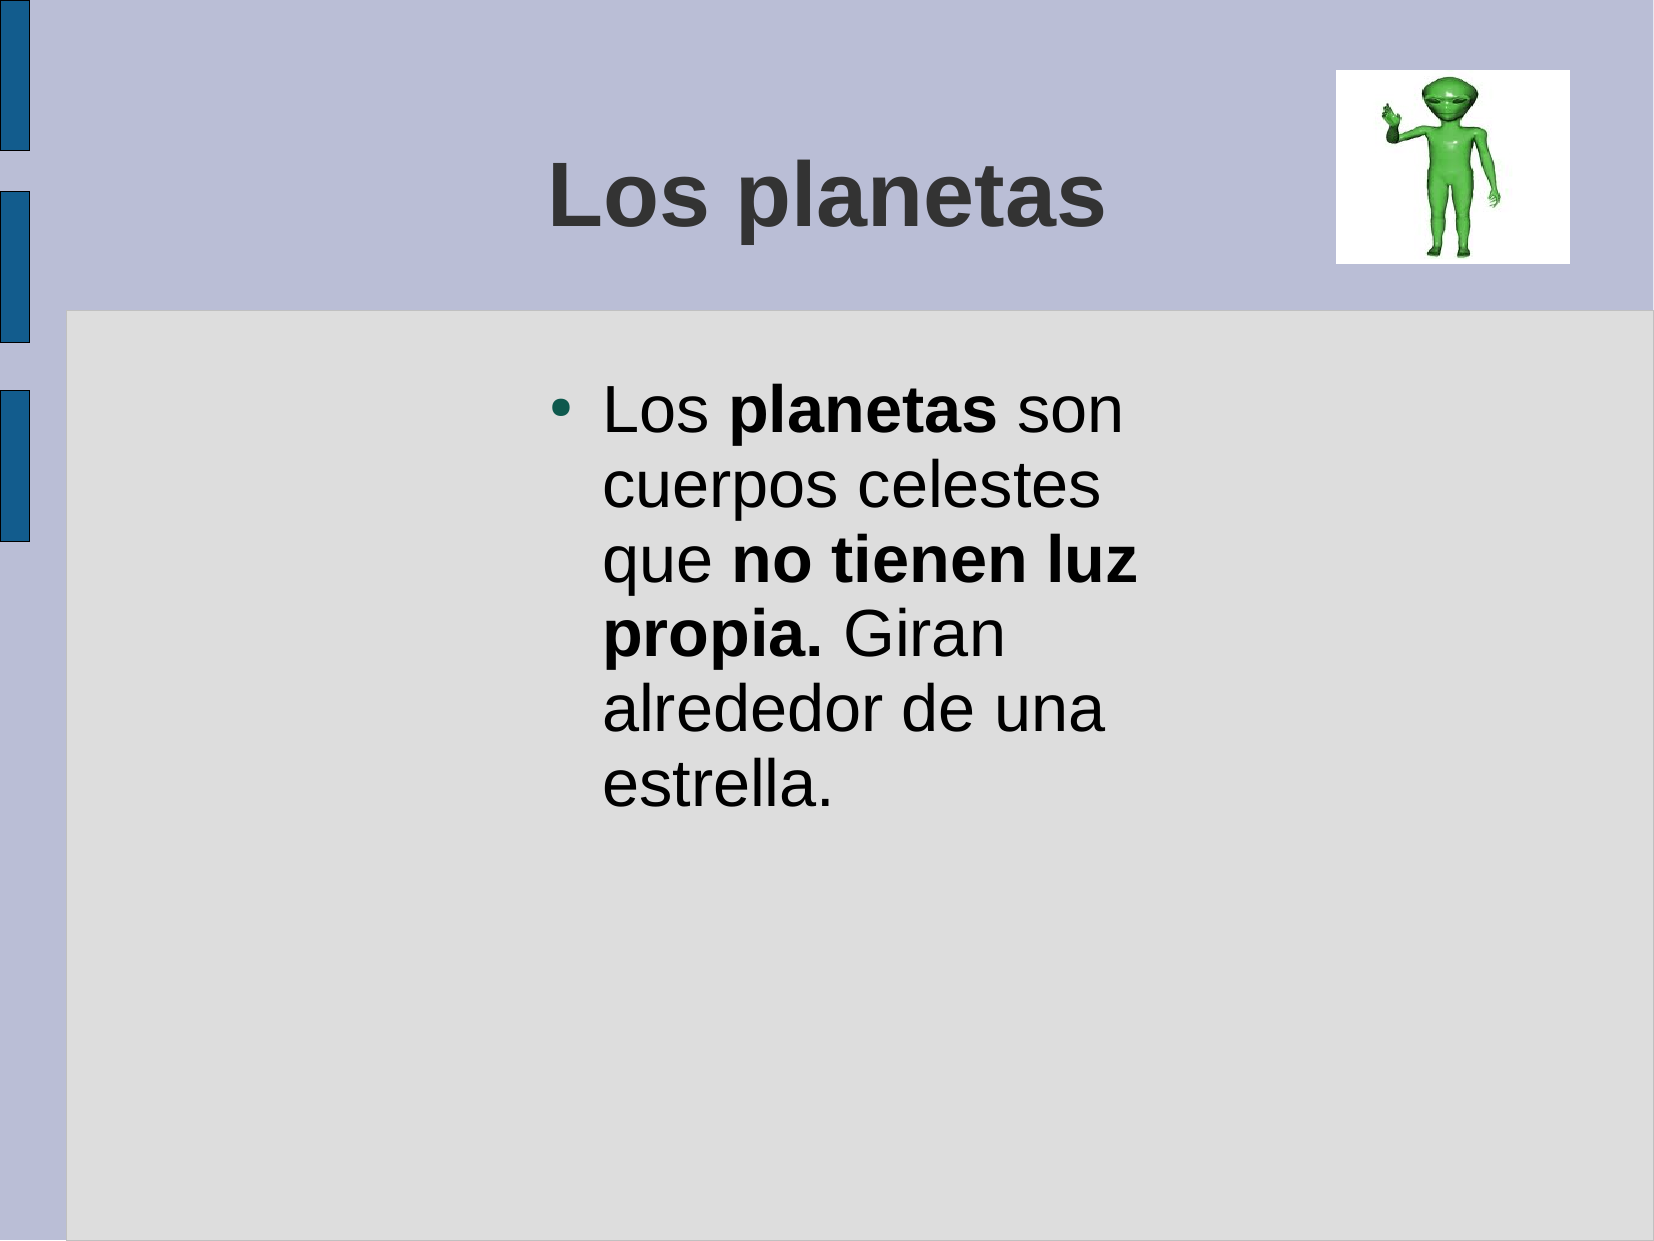

# Los planetas
Los planetas son cuerpos celestes que no tienen luz propia. Giran alrededor de una estrella.